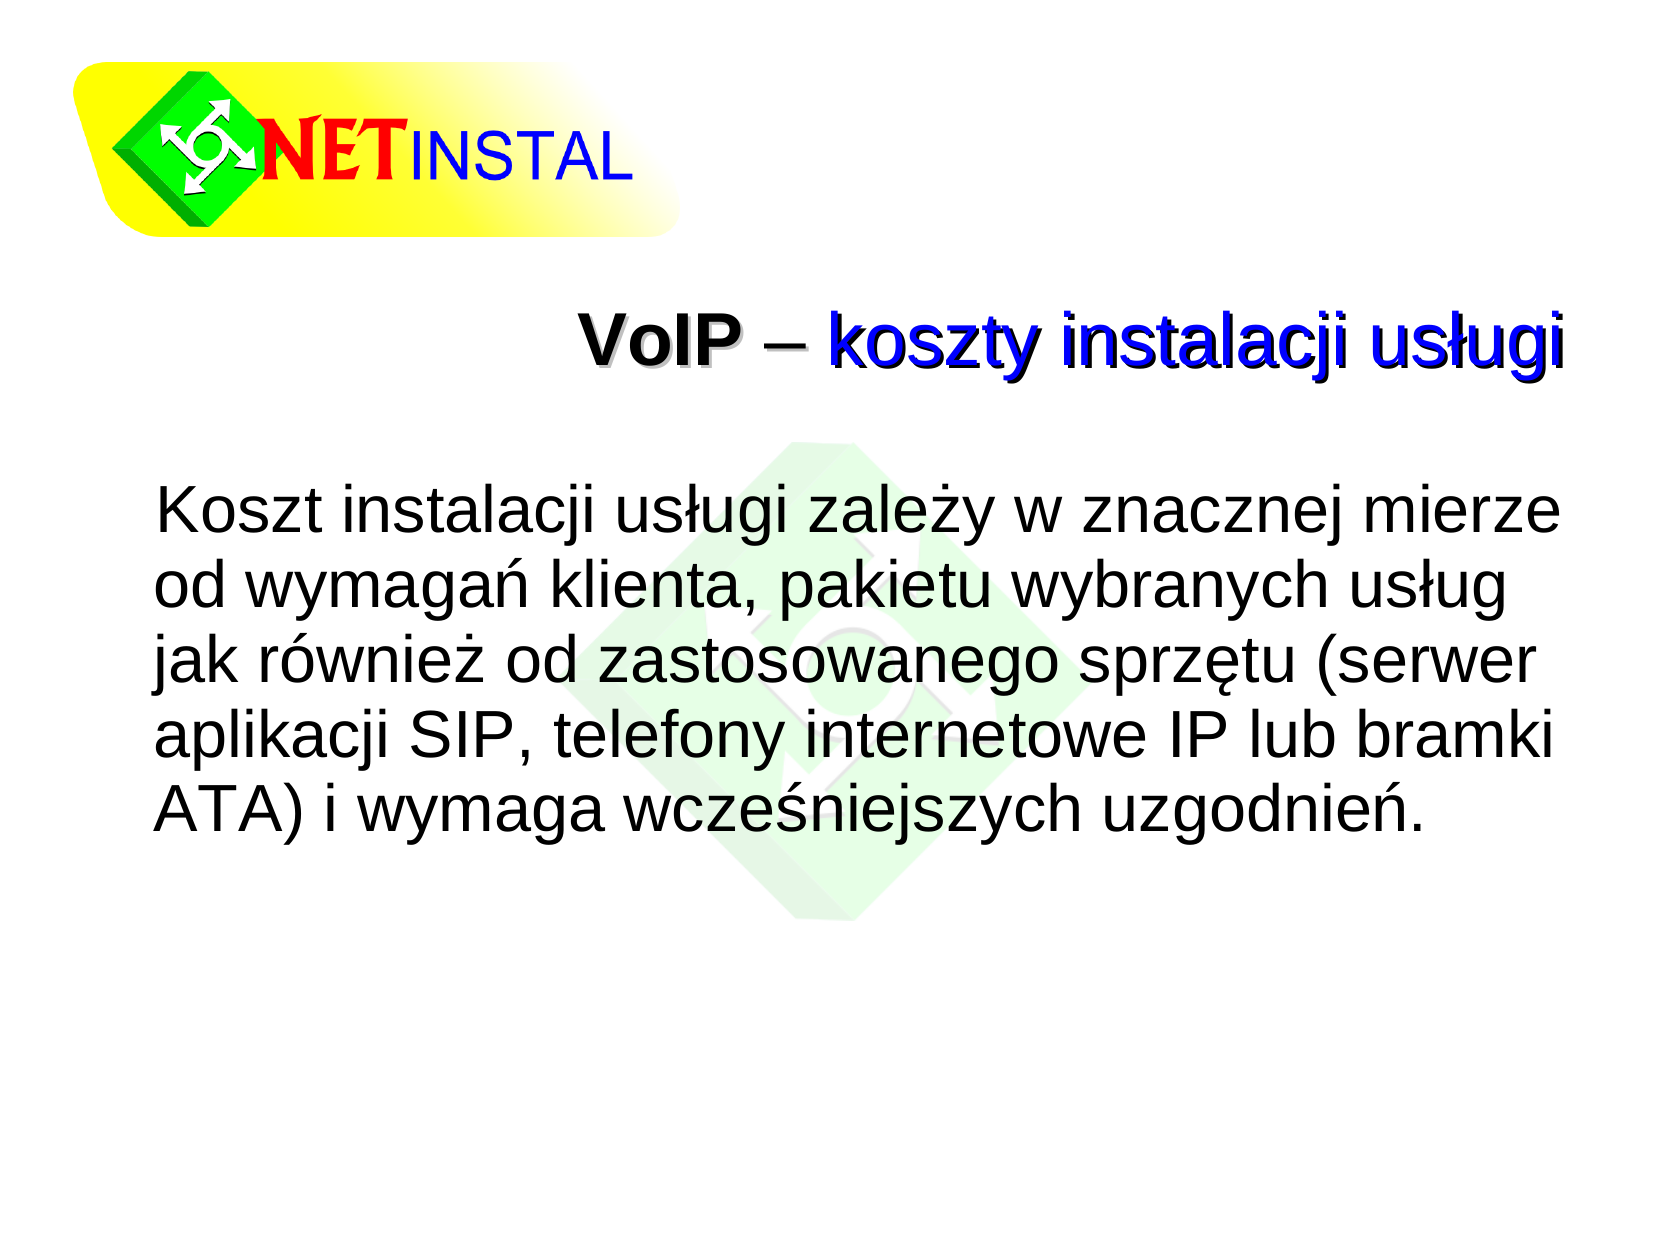

# VoIP – koszty instalacji usługi
 Koszt instalacji usługi zależy w znacznej mierze od wymagań klienta, pakietu wybranych usług jak również od zastosowanego sprzętu (serwer aplikacji SIP, telefony internetowe IP lub bramki ATA) i wymaga wcześniejszych uzgodnień.